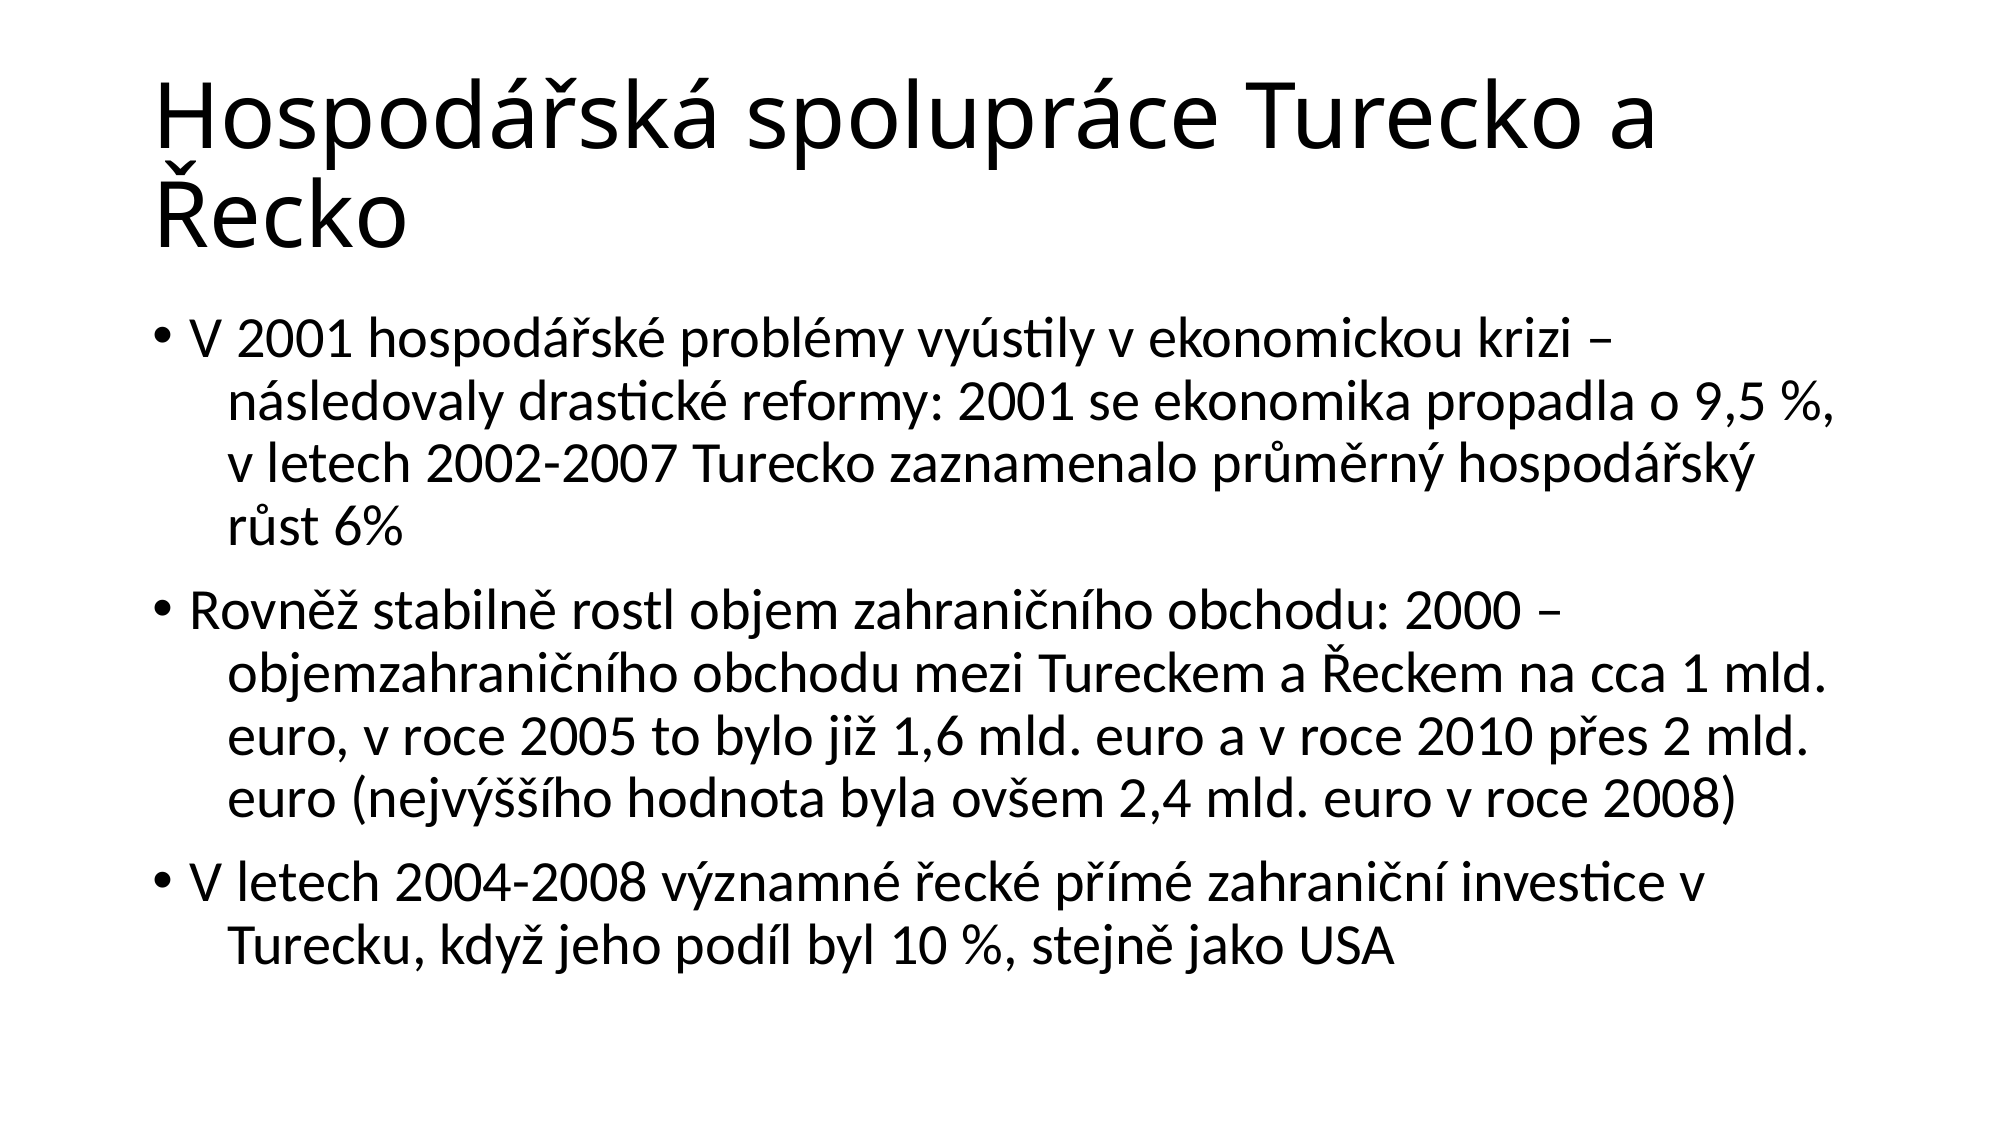

# Hospodářská spolupráce Turecko a Řecko
V 2001 hospodářské problémy vyústily v ekonomickou krizi – následovaly drastické reformy: 2001 se ekonomika propadla o 9,5 %, v letech 2002-2007 Turecko zaznamenalo průměrný hospodářský růst 6%
Rovněž stabilně rostl objem zahraničního obchodu: 2000 – objemzahraničního obchodu mezi Tureckem a Řeckem na cca 1 mld. euro, v roce 2005 to bylo již 1,6 mld. euro a v roce 2010 přes 2 mld. euro (nejvýššího hodnota byla ovšem 2,4 mld. euro v roce 2008)
V letech 2004-2008 významné řecké přímé zahraniční investice v Turecku, když jeho podíl byl 10 %, stejně jako USA